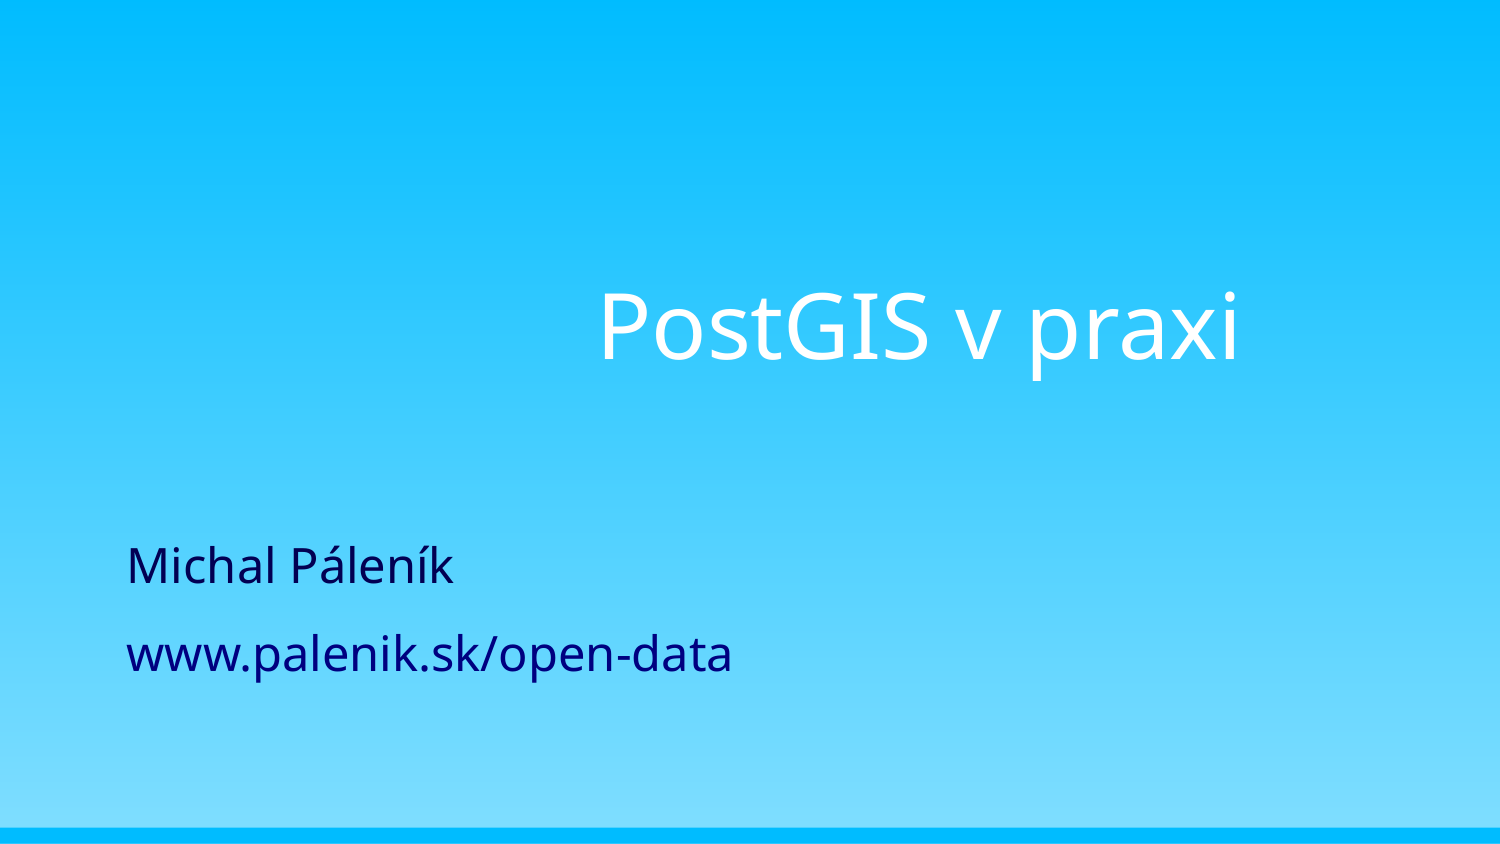

# PostGIS v praxi
Michal Páleník
www.palenik.sk/open-data